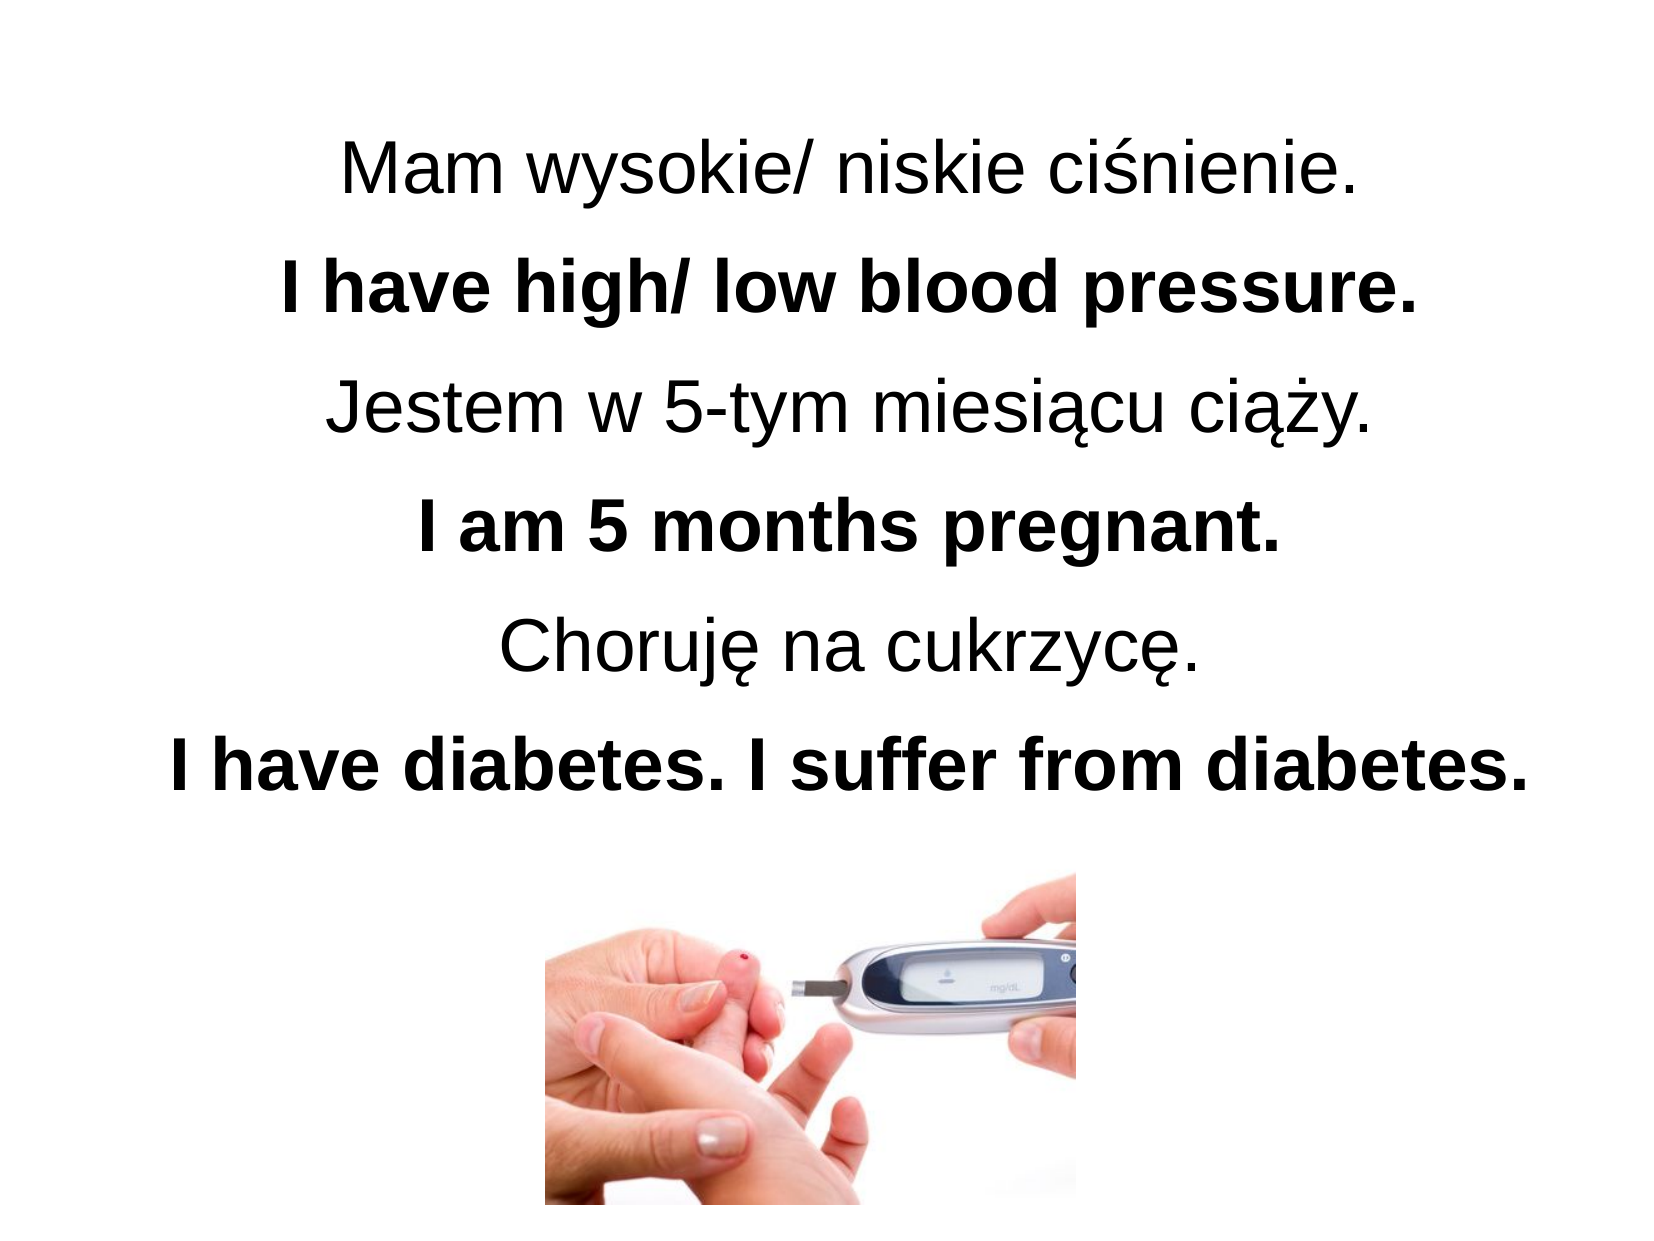

# Mam wysokie/ niskie ciśnienie.
I have high/ low blood pressure.
Jestem w 5-tym miesiącu ciąży.
I am 5 months pregnant.
Choruję na cukrzycę.
I have diabetes. I suffer from diabetes.